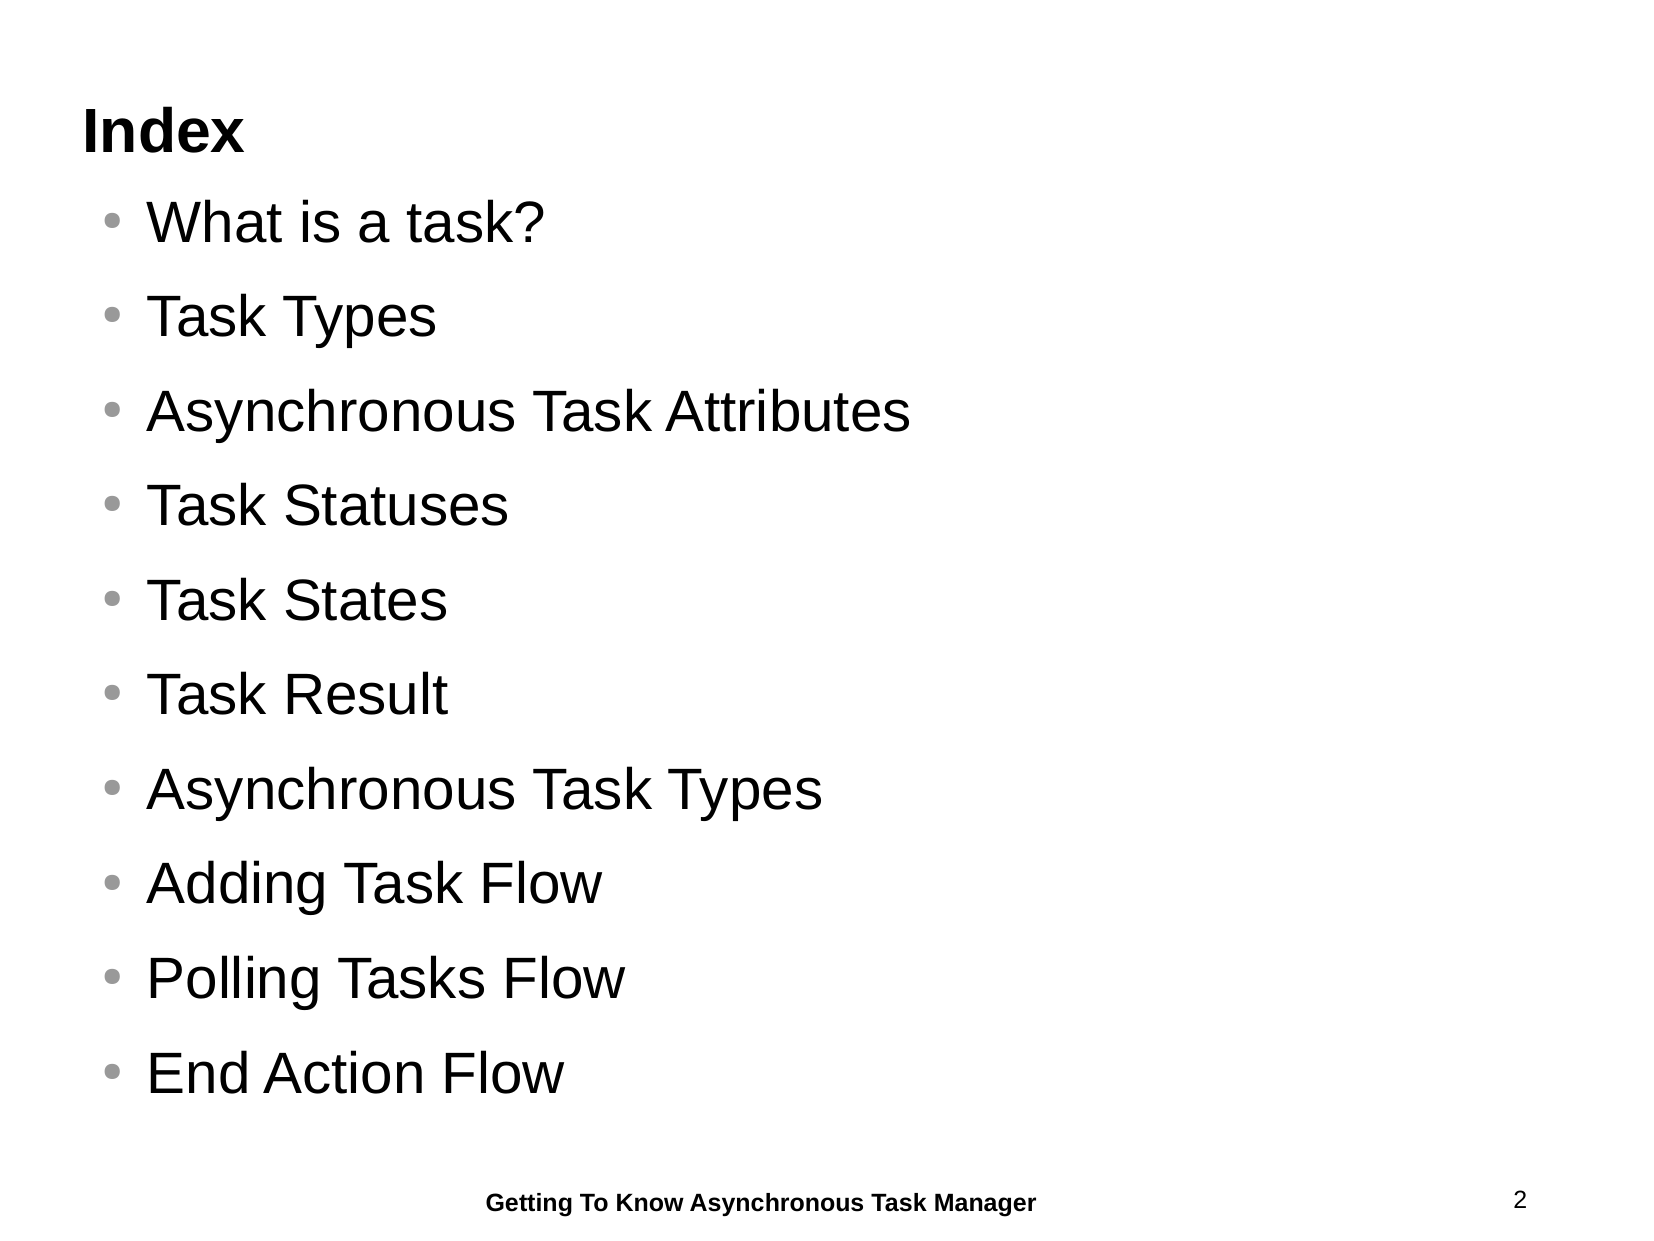

# Index
What is a task?
Task Types
Asynchronous Task Attributes
Task Statuses
Task States
Task Result
Asynchronous Task Types
Adding Task Flow
Polling Tasks Flow
End Action Flow